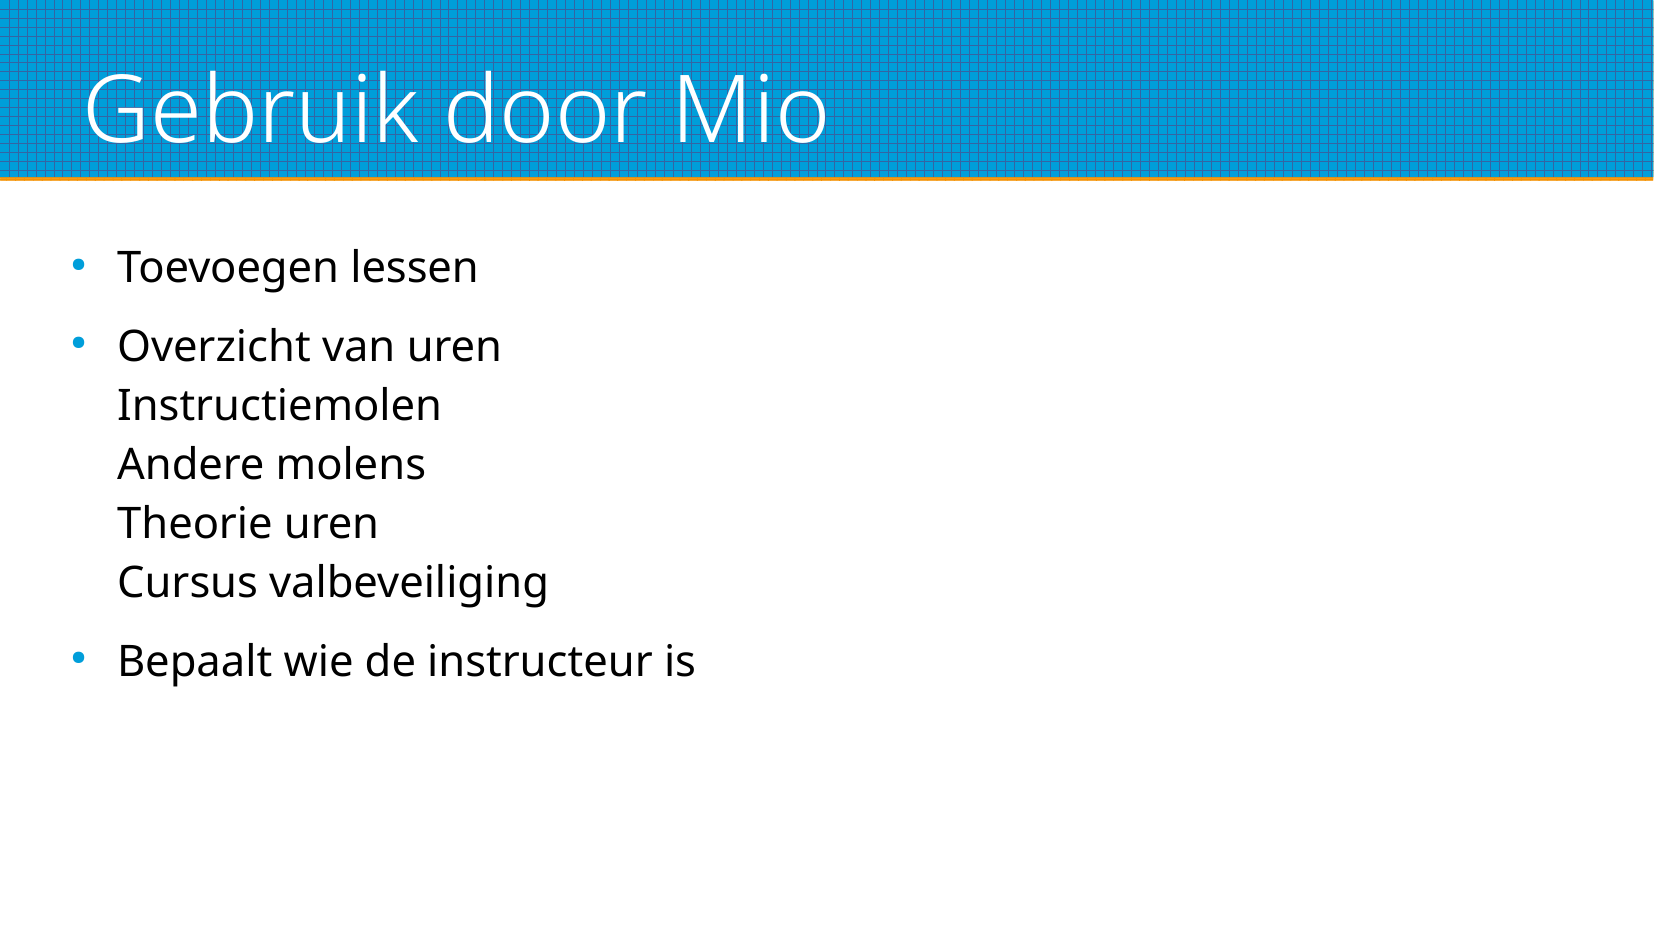

# Gebruik door Mio
Toevoegen lessen
Overzicht van uren
Instructiemolen
Andere molens
Theorie uren
Cursus valbeveiliging
Bepaalt wie de instructeur is